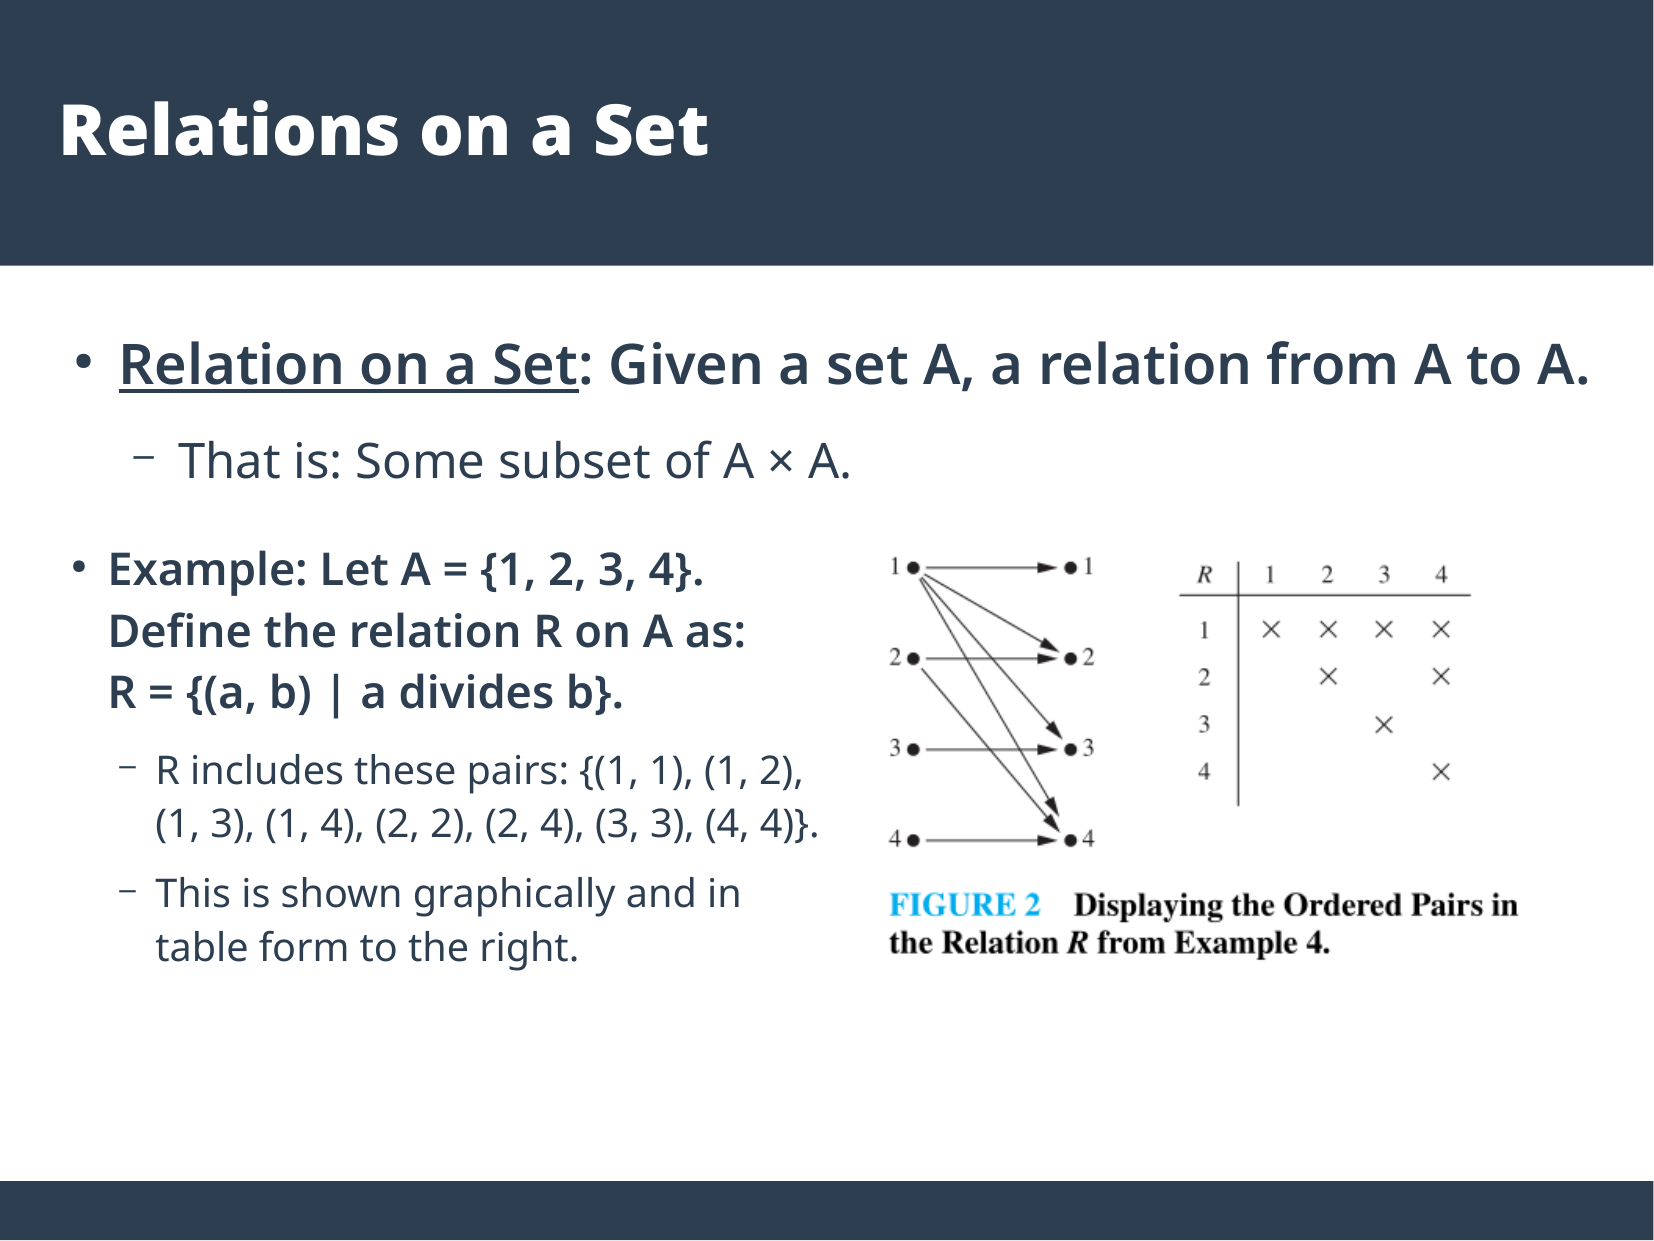

# Relations on a Set
Relation on a Set: Given a set A, a relation from A to A.
That is: Some subset of A × A.
Example: Let A = {1, 2, 3, 4}.
Define the relation R on A as:
R = {(a, b) | a divides b}.
R includes these pairs: {(1, 1), (1, 2), (1, 3), (1, 4), (2, 2), (2, 4), (3, 3), (4, 4)}.
This is shown graphically and in table form to the right.